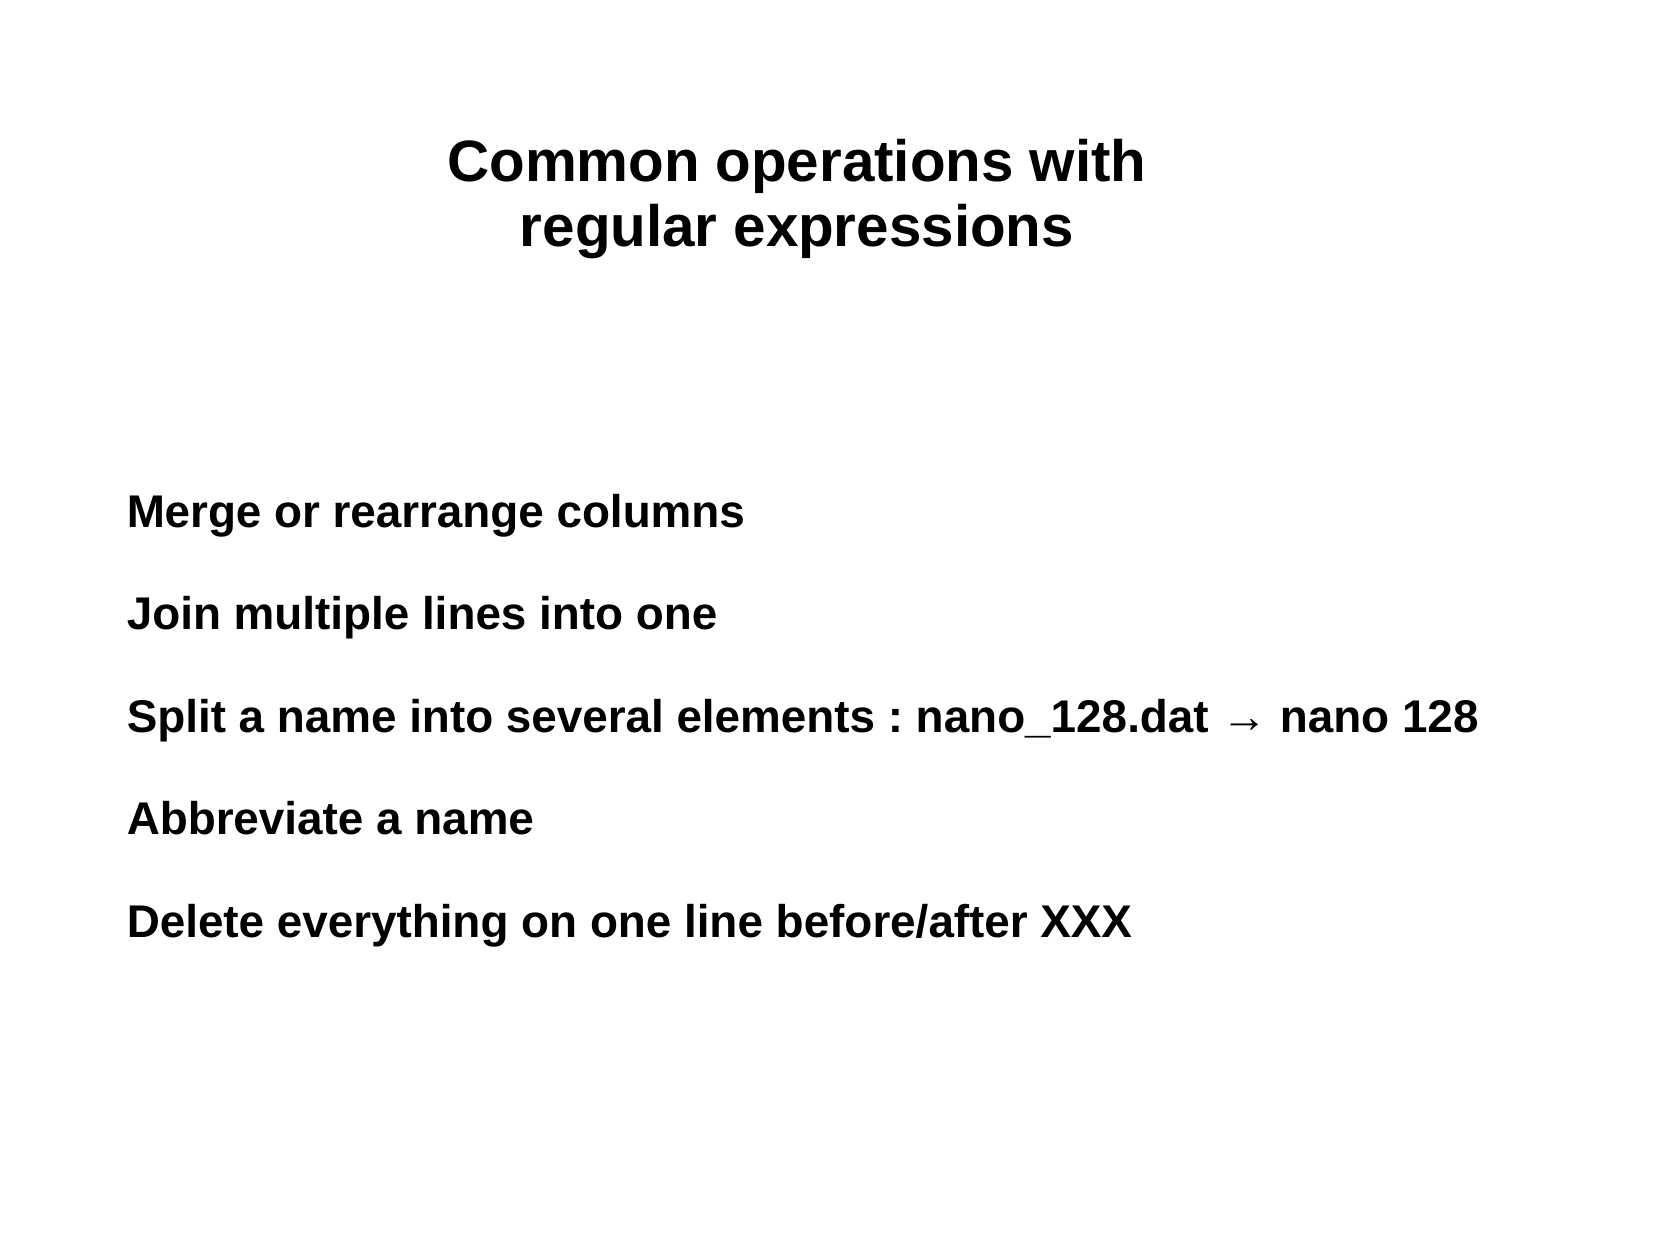

Common operations with regular expressions
Merge or rearrange columns
Join multiple lines into one
Split a name into several elements : nano_128.dat → nano 128
Abbreviate a name
Delete everything on one line before/after XXX